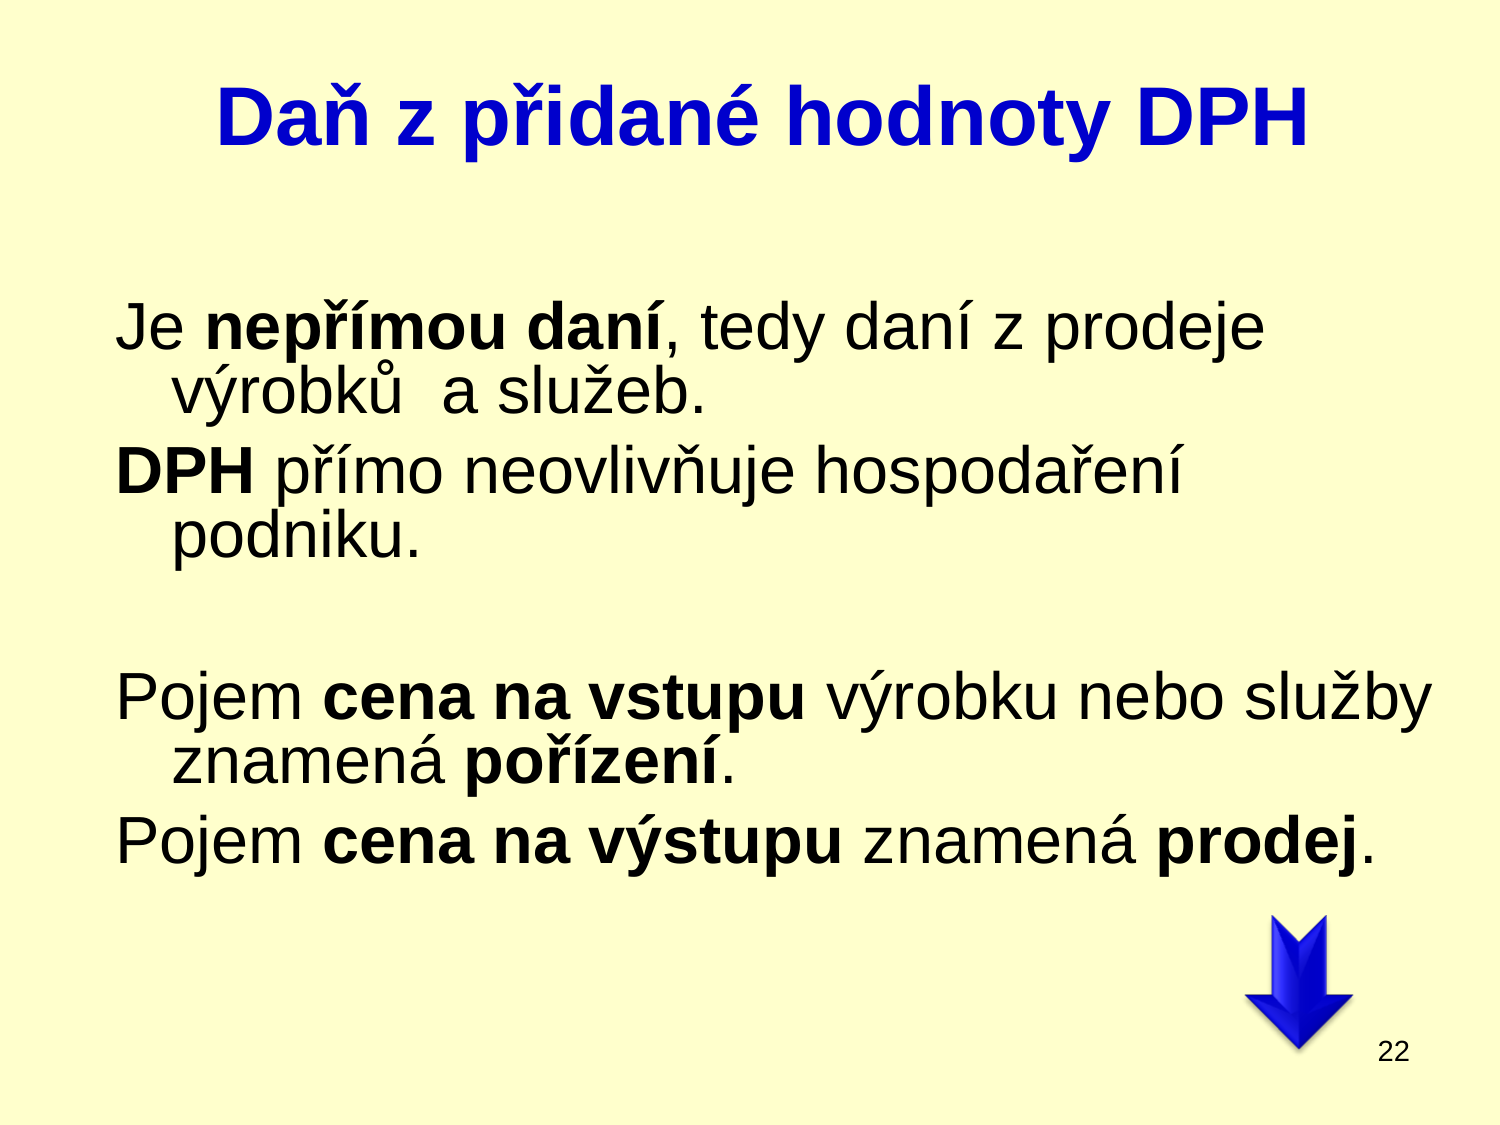

# Daň z přidané hodnoty DPH
Je nepřímou daní, tedy daní z prodeje výrobků a služeb.
DPH přímo neovlivňuje hospodaření podniku.
Pojem cena na vstupu výrobku nebo služby znamená pořízení.
Pojem cena na výstupu znamená prodej.